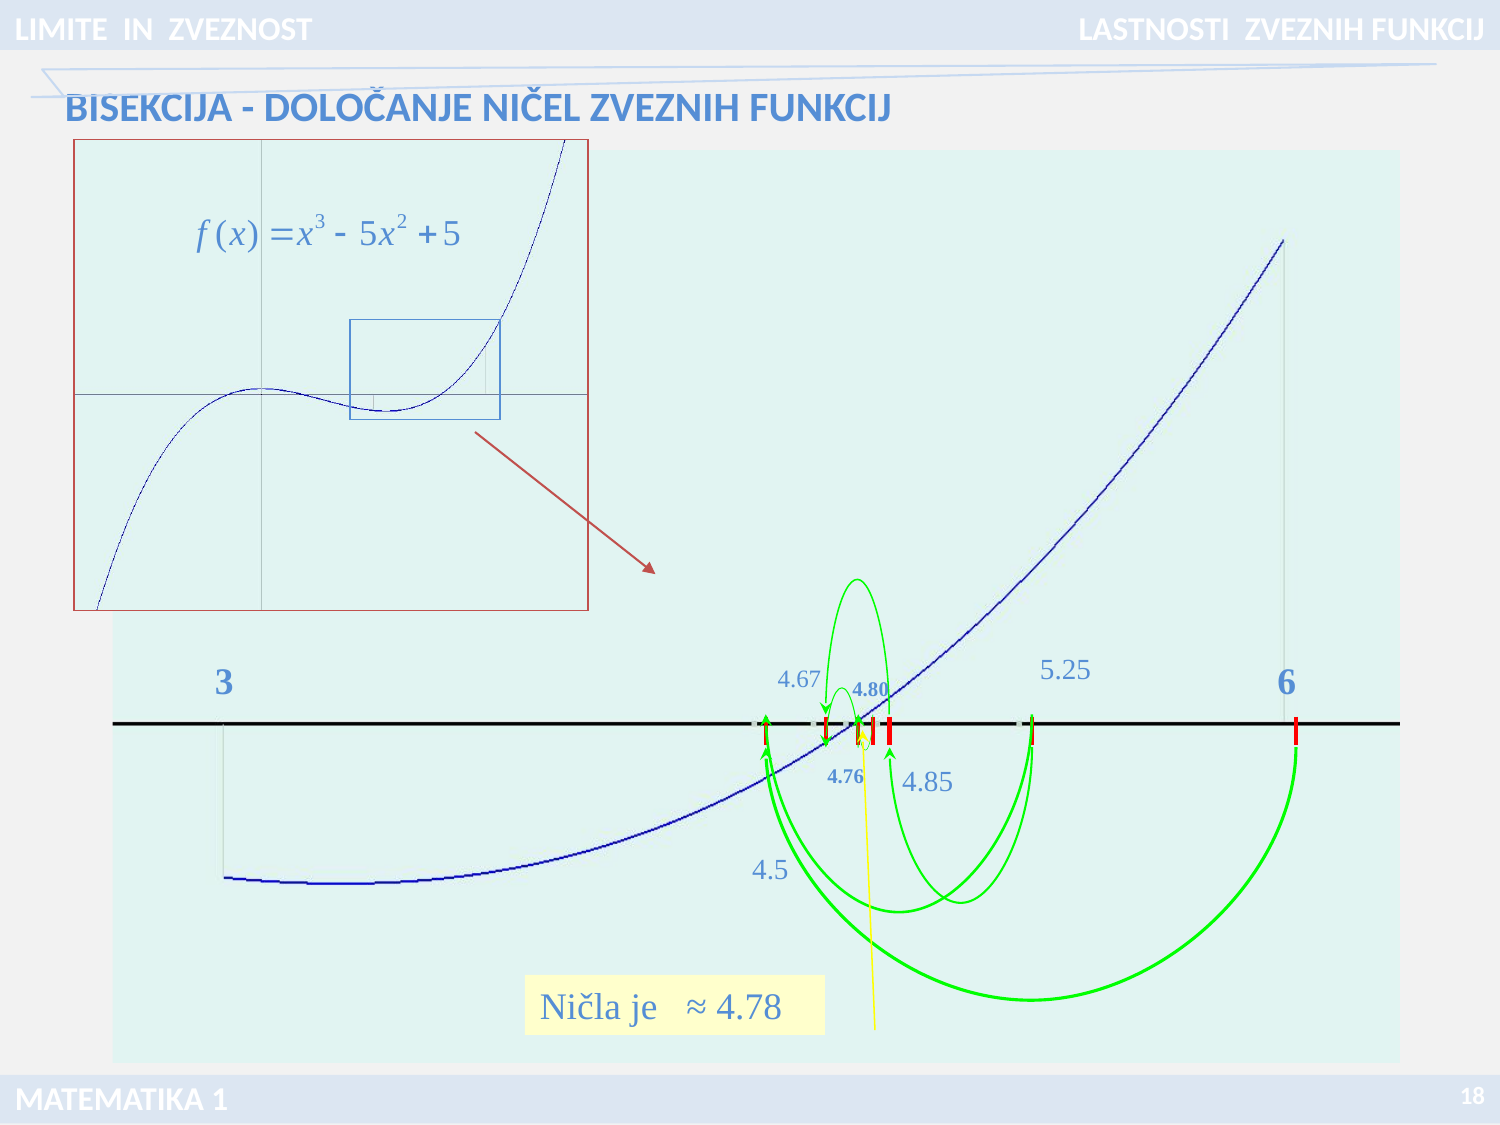

LIMITE IN ZVEZNOST
LASTNOSTI ZVEZNIH FUNKCIJ
BISEKCIJA - DOLOČANJE NIČEL ZVEZNIH FUNKCIJ
3
6
5.25
4.67
4.80
4.85
4.5
4.76
Ničla je ≈ 4.78
MATEMATIKA 1